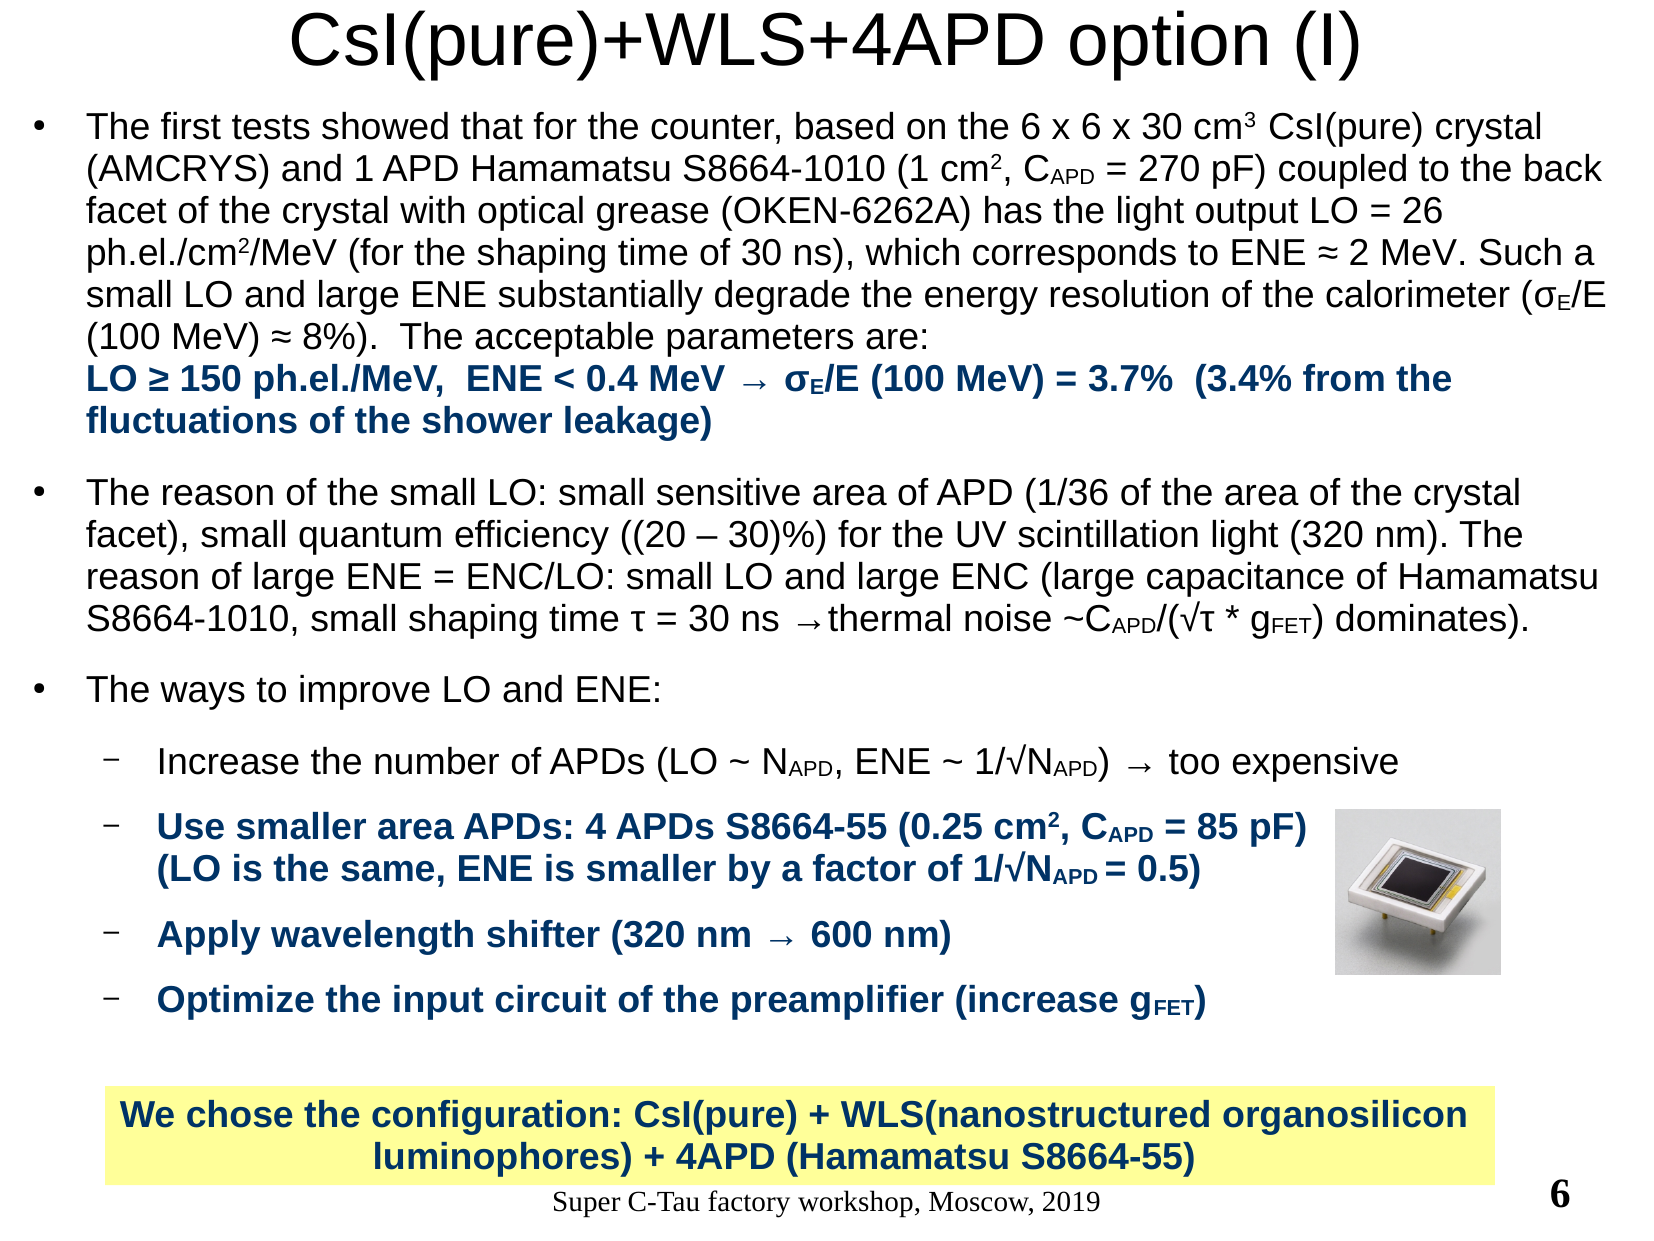

# CsI(pure)+WLS+4APD option (I)
The first tests showed that for the counter, based on the 6 x 6 x 30 cm3 CsI(pure) crystal (AMCRYS) and 1 APD Hamamatsu S8664-1010 (1 cm2, CAPD = 270 pF) coupled to the back facet of the crystal with optical grease (OKEN-6262A) has the light output LO = 26 ph.el./cm2/MeV (for the shaping time of 30 ns), which corresponds to ENE ≈ 2 MeV. Such a small LO and large ENE substantially degrade the energy resolution of the calorimeter (σE/E (100 MeV) ≈ 8%). The acceptable parameters are: LO ≥ 150 ph.el./MeV, ENE < 0.4 MeV → σE/E (100 MeV) = 3.7% (3.4% from the fluctuations of the shower leakage)
The reason of the small LO: small sensitive area of APD (1/36 of the area of the crystal facet), small quantum efficiency ((20 – 30)%) for the UV scintillation light (320 nm). The reason of large ENE = ENC/LO: small LO and large ENC (large capacitance of Hamamatsu S8664-1010, small shaping time τ = 30 ns →thermal noise ~CAPD/(√τ * gFET) dominates).
The ways to improve LO and ENE:
Increase the number of APDs (LO ~ NAPD, ENE ~ 1/√NAPD) → too expensive
Use smaller area APDs: 4 APDs S8664-55 (0.25 cm2, CAPD = 85 pF) (LO is the same, ENE is smaller by a factor of 1/√NAPD = 0.5)
Apply wavelength shifter (320 nm → 600 nm)
Optimize the input circuit of the preamplifier (increase gFET)
We chose the configuration: CsI(pure) + WLS(nanostructured organosilicon
luminophores) + 4APD (Hamamatsu S8664-55)
6
Super C-Tau factory workshop, Moscow, 2019